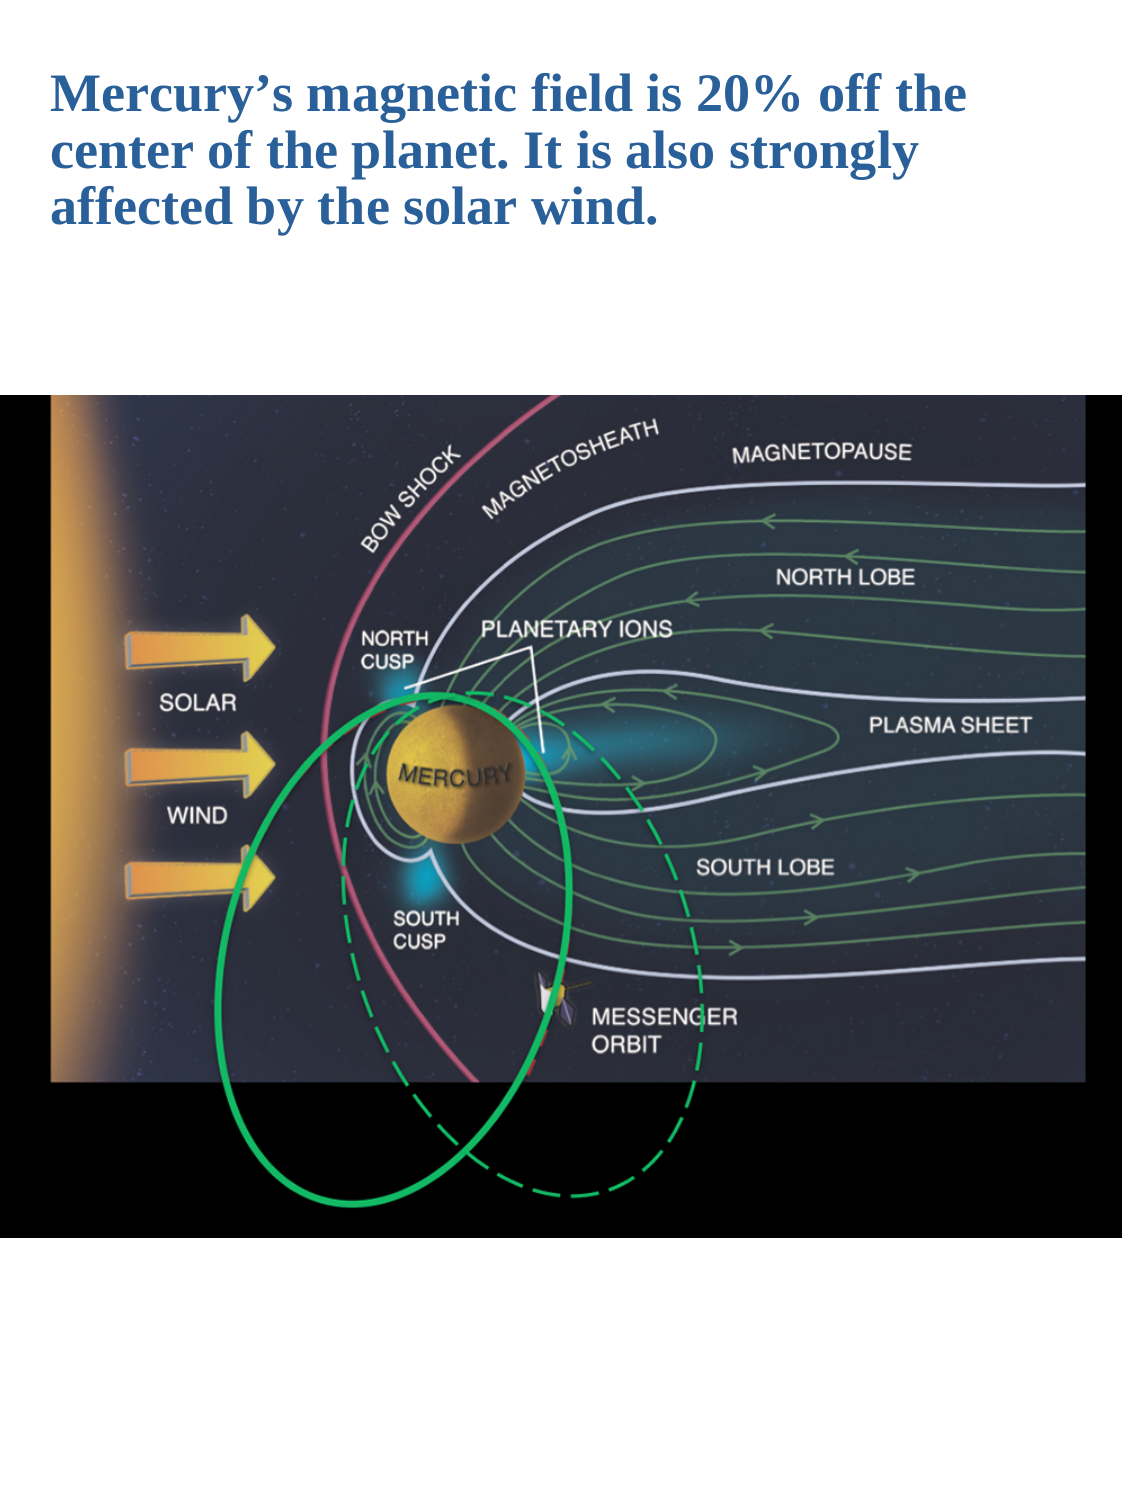

Mercury’s magnetic field is 20% off the center of the planet. It is also strongly affected by the solar wind.